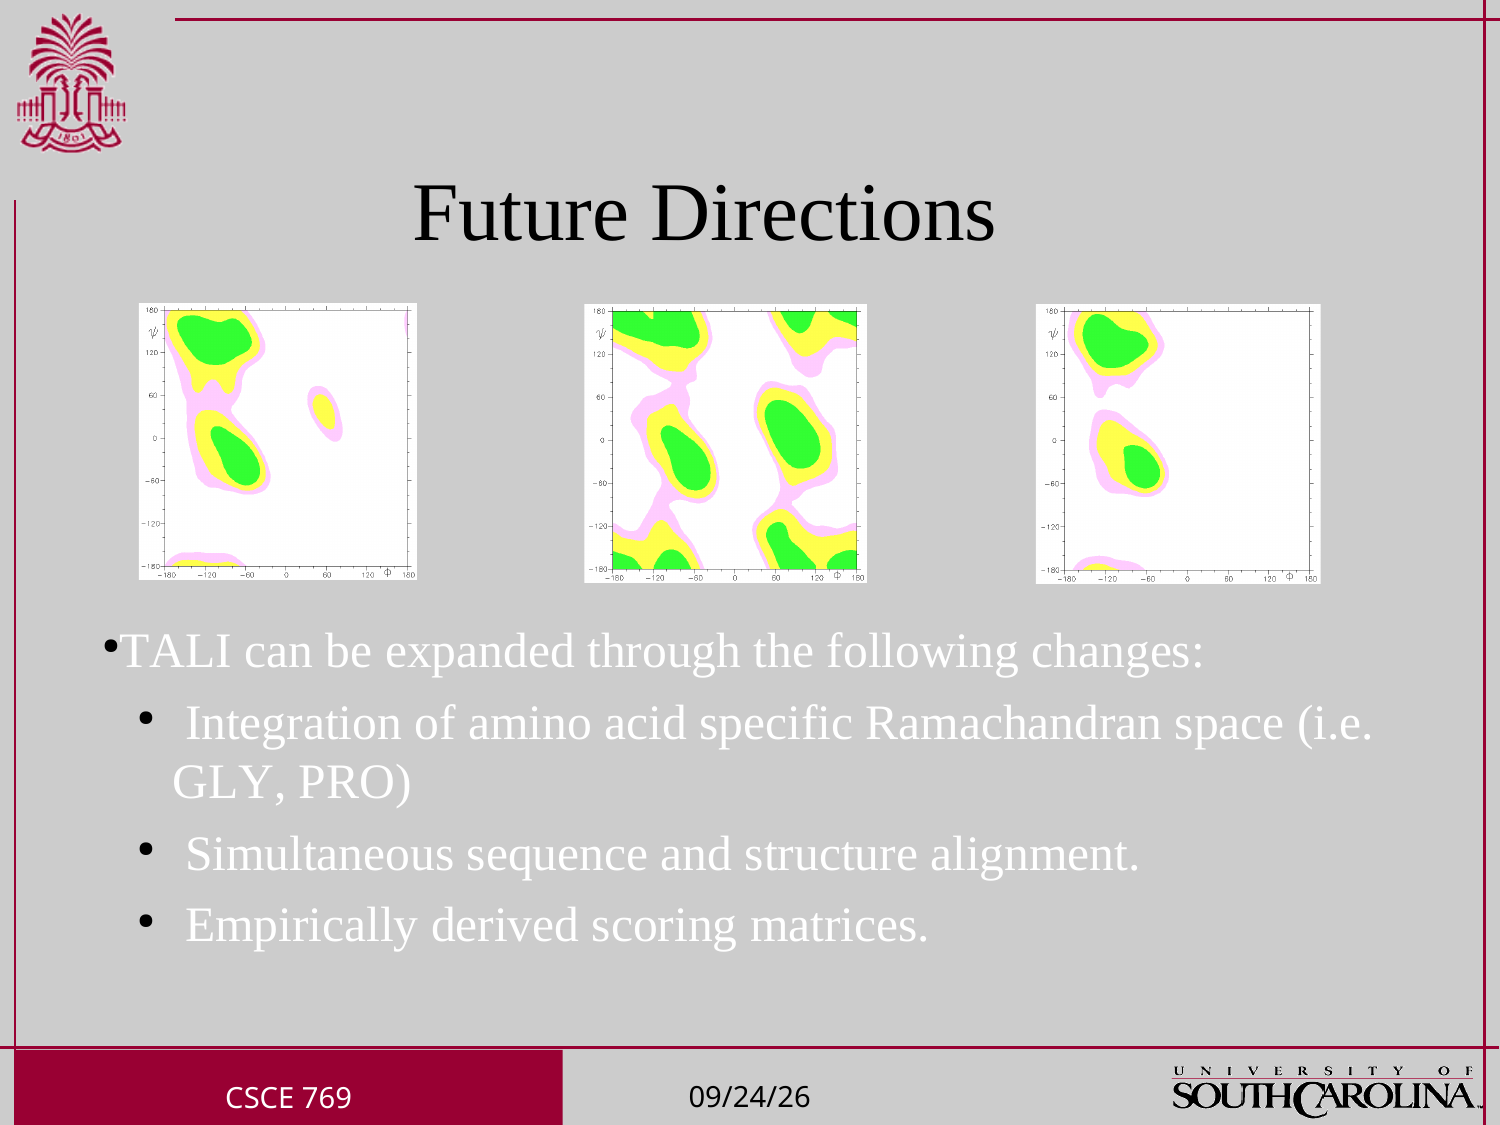

# Future Directions
TALI can be expanded through the following changes:
 Integration of amino acid specific Ramachandran space (i.e. GLY, PRO)
 Simultaneous sequence and structure alignment.
 Empirically derived scoring matrices.